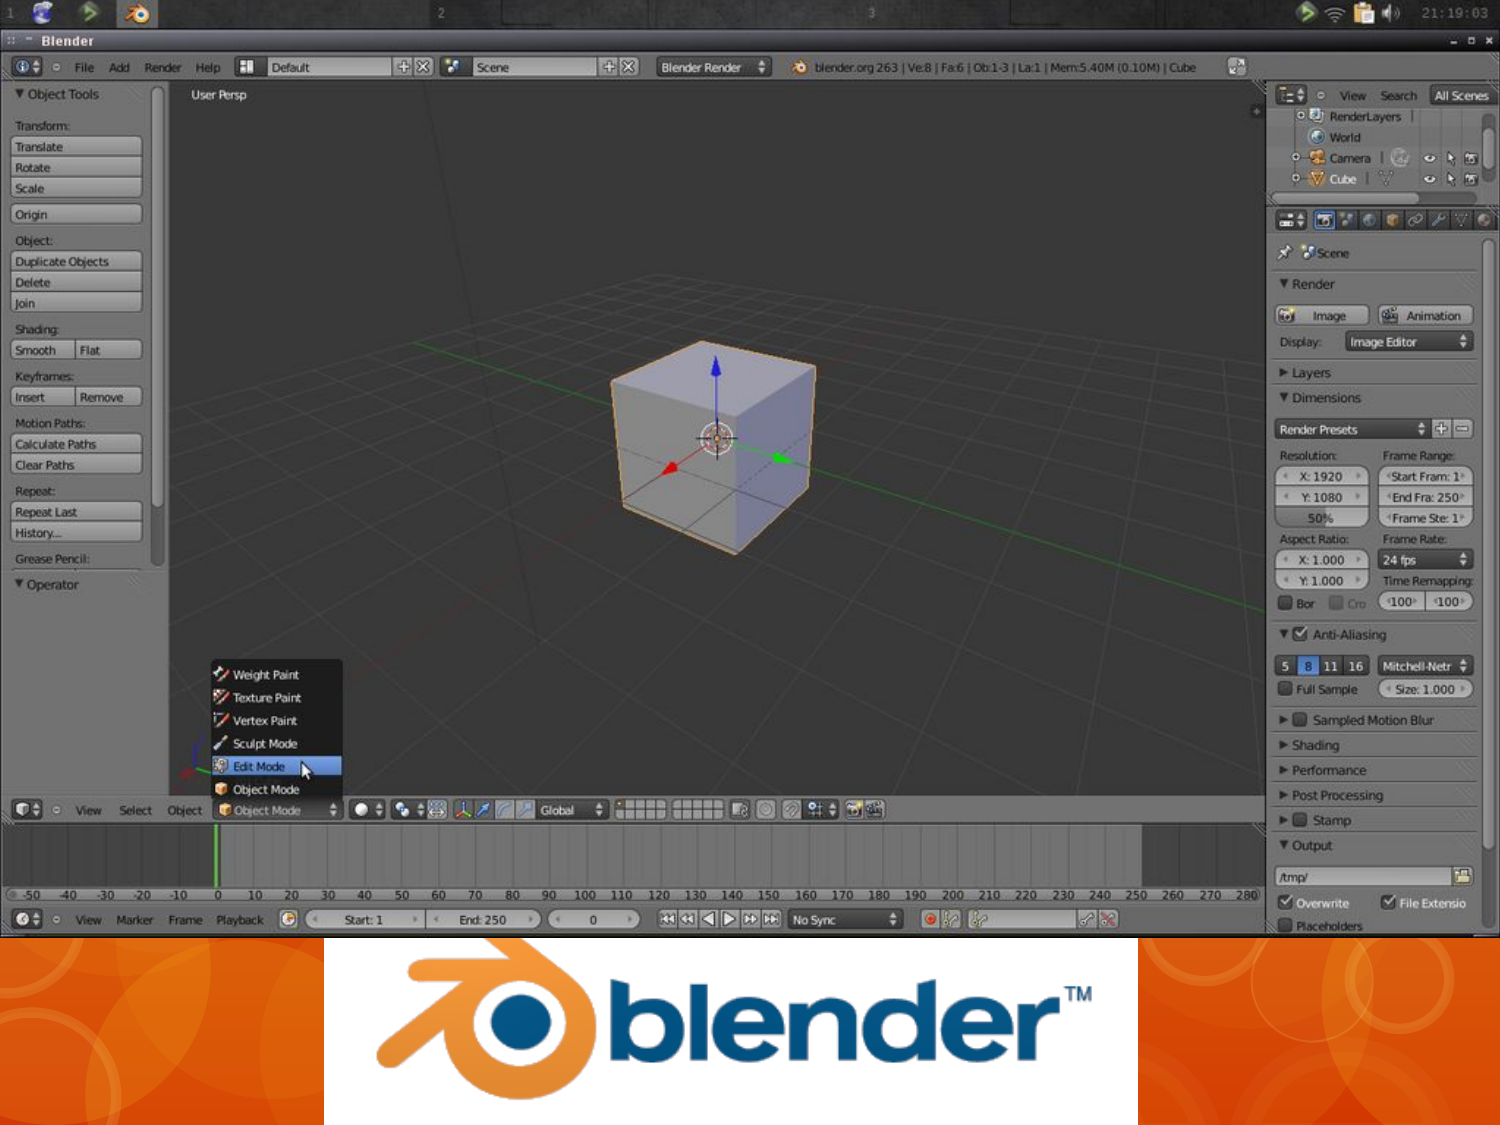

# Blender for Dummies
Object Mode and Edit Mode
The two modes we will be using in this tutorial are:
Object Mode
This lets you select objects and move them around as you please.
Edit Mode
This allows you to select individual vertexes, lines, and planes. you can modify the mesh in this mode.
to switch between these two modes you can either go down to the menu below, or just press TAB.